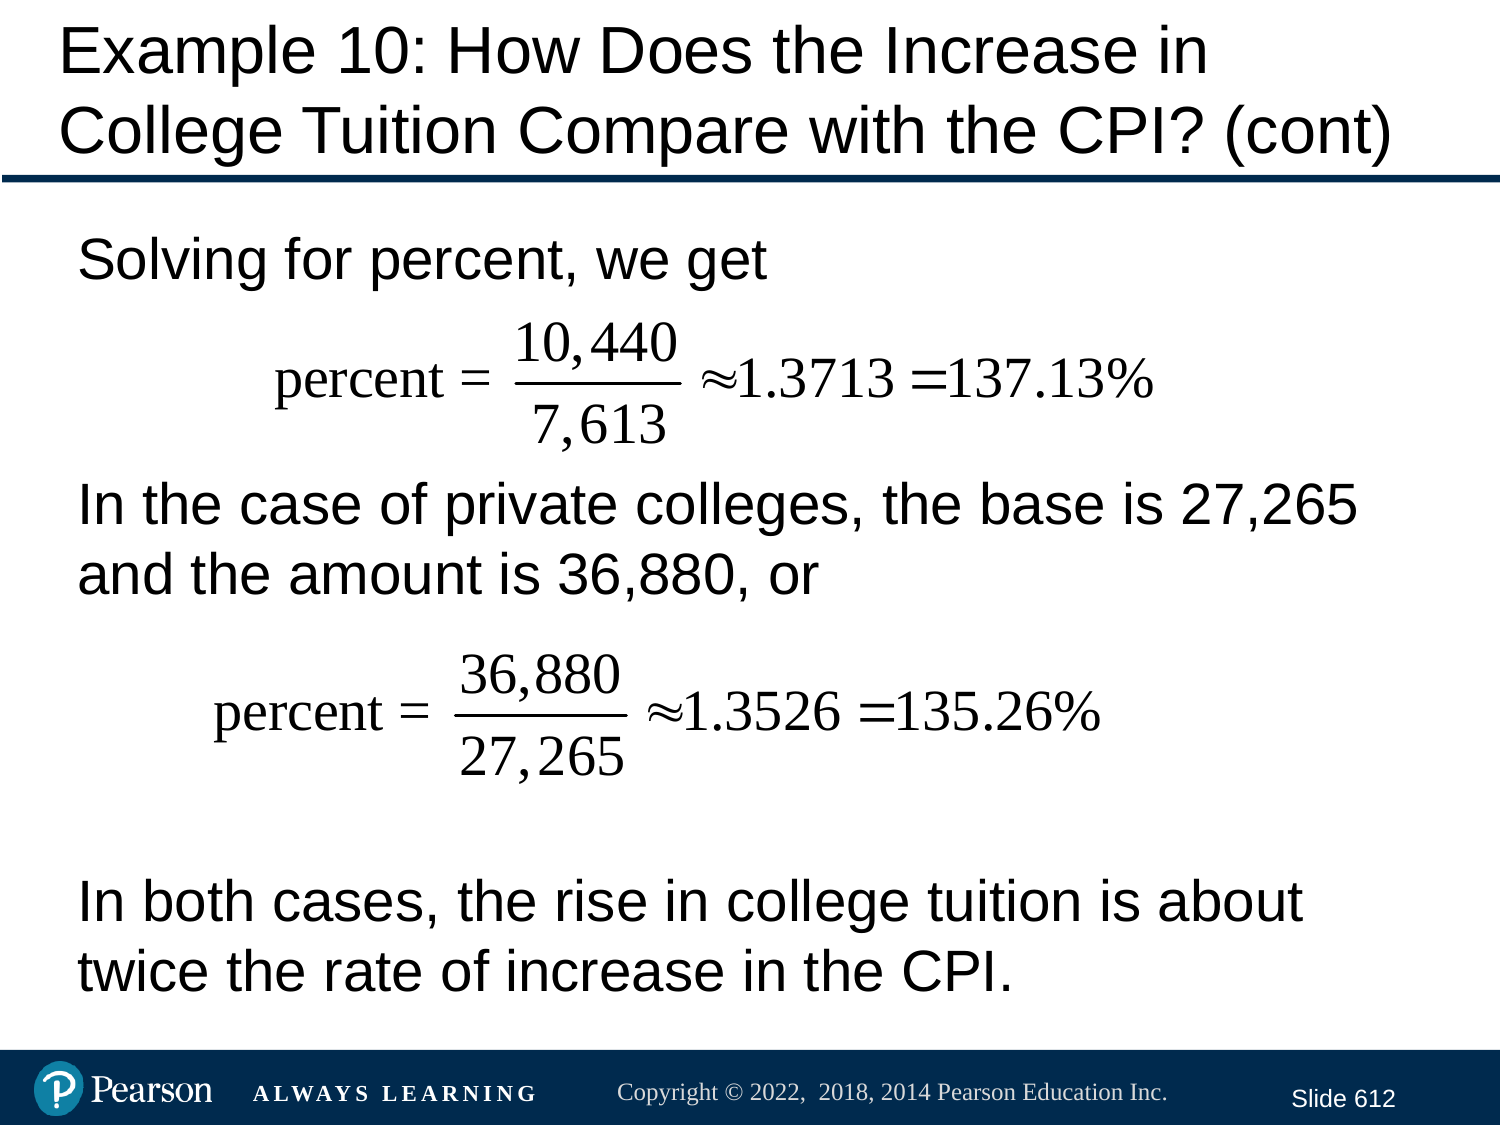

# Example 10: How Does the Increase in College Tuition Compare with the CPI? (cont)
Solving for percent, we get
In the case of private colleges, the base is 27,265 and the amount is 36,880, or
In both cases, the rise in college tuition is about twice the rate of increase in the CPI.